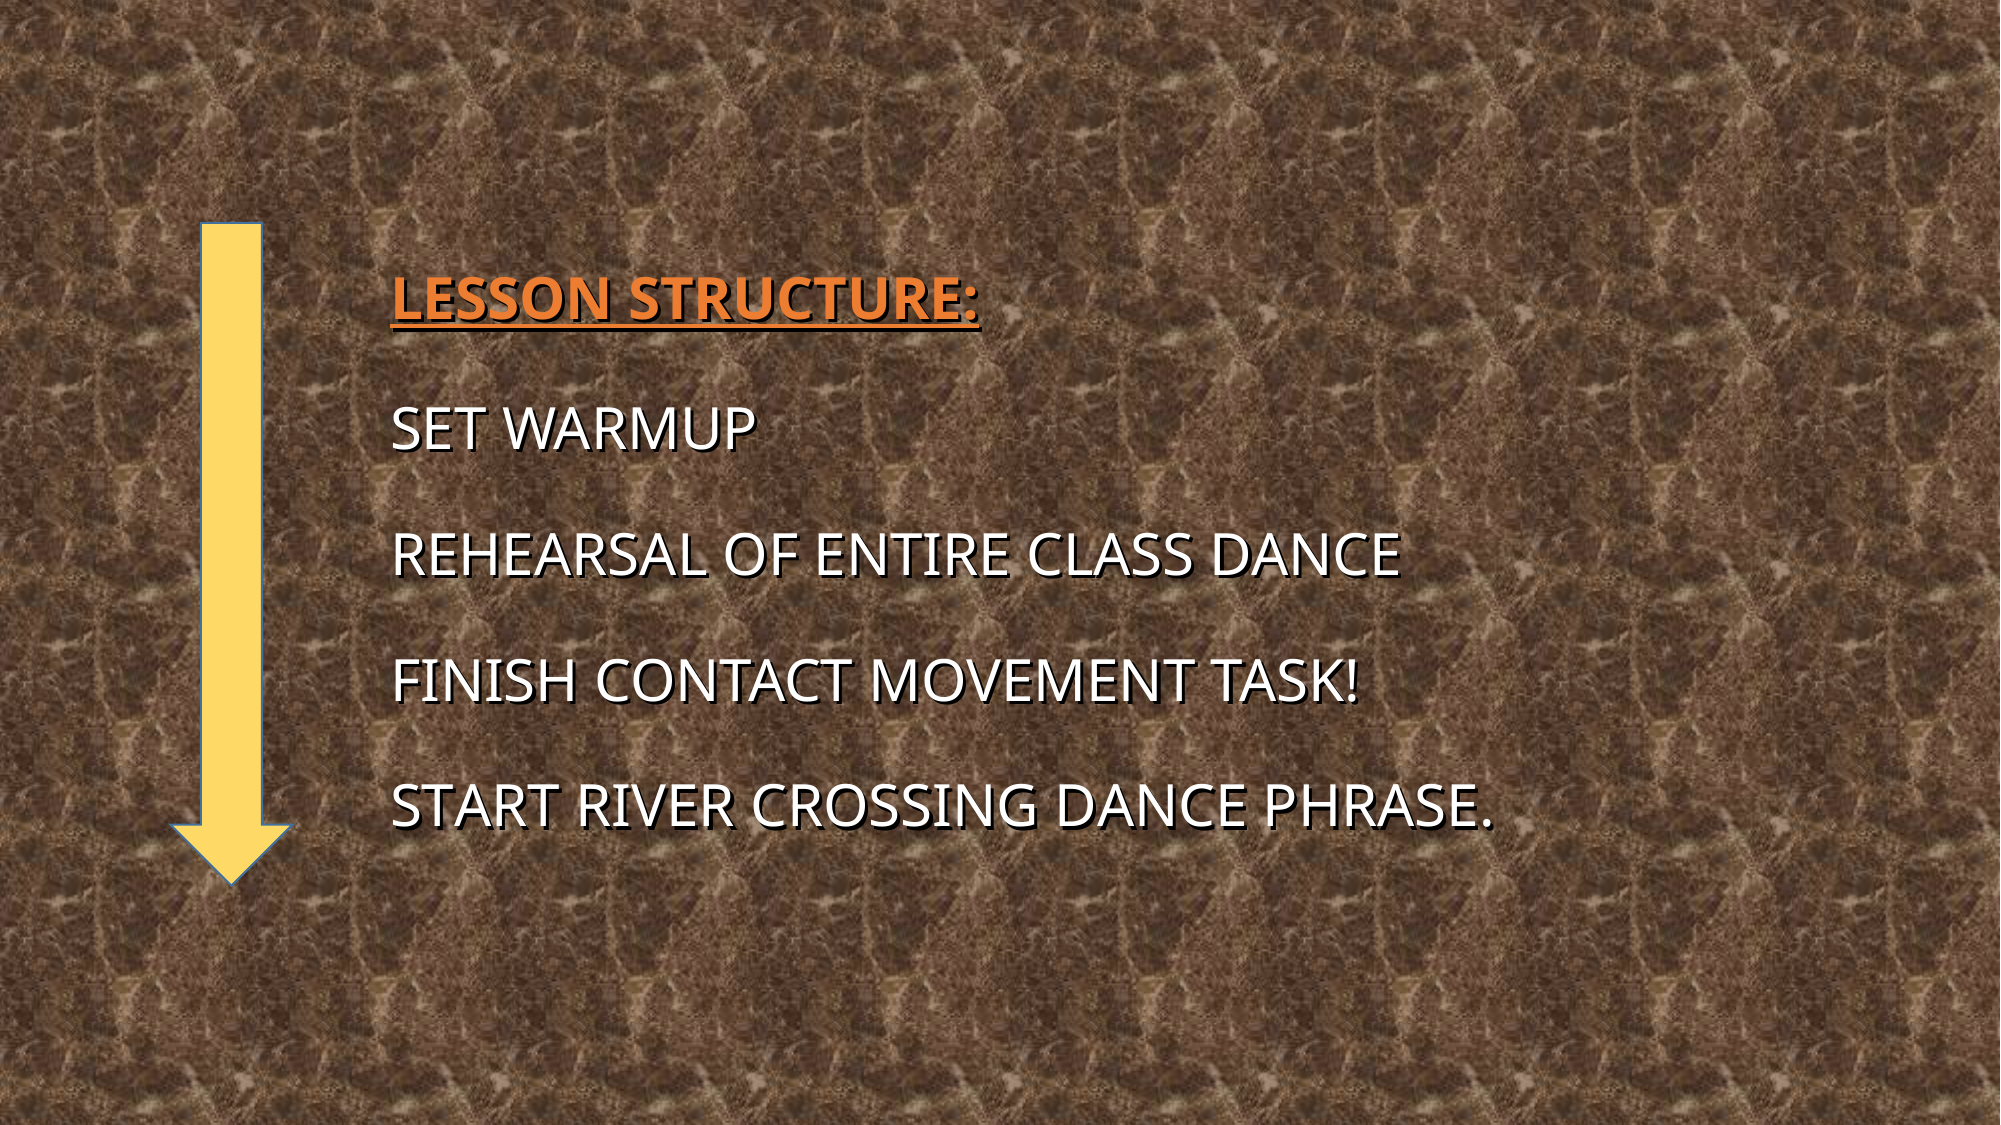

LESSON STRUCTURE:
SET WARMUP
Rehearsal of entire class dance
FINISH CONTACT movement TASK!
START RIVER CROSSING DANCE PHRASE.